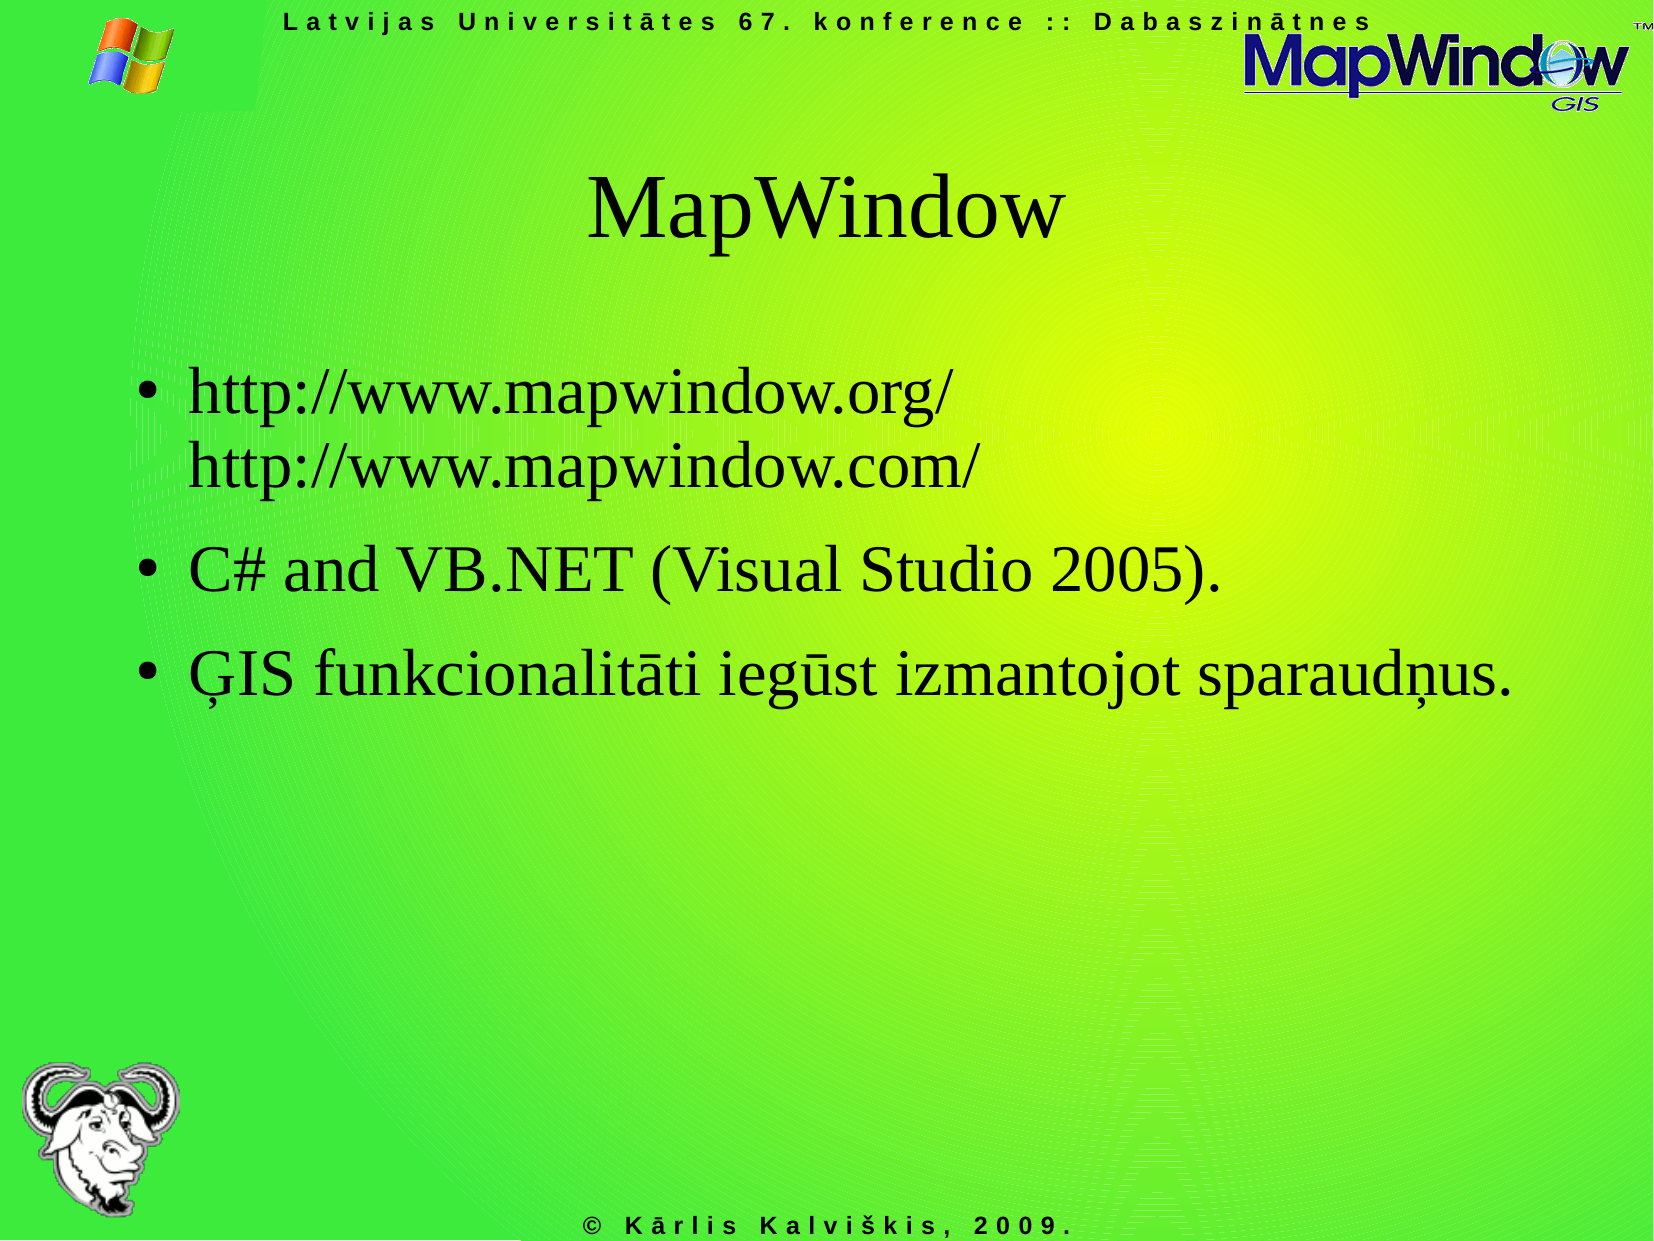

# MapWindow
http://www.mapwindow.org/
http://www.mapwindow.com/
C# and VB.NET (Visual Studio 2005).
ĢIS funkcionalitāti iegūst izmantojot sparaudņus.